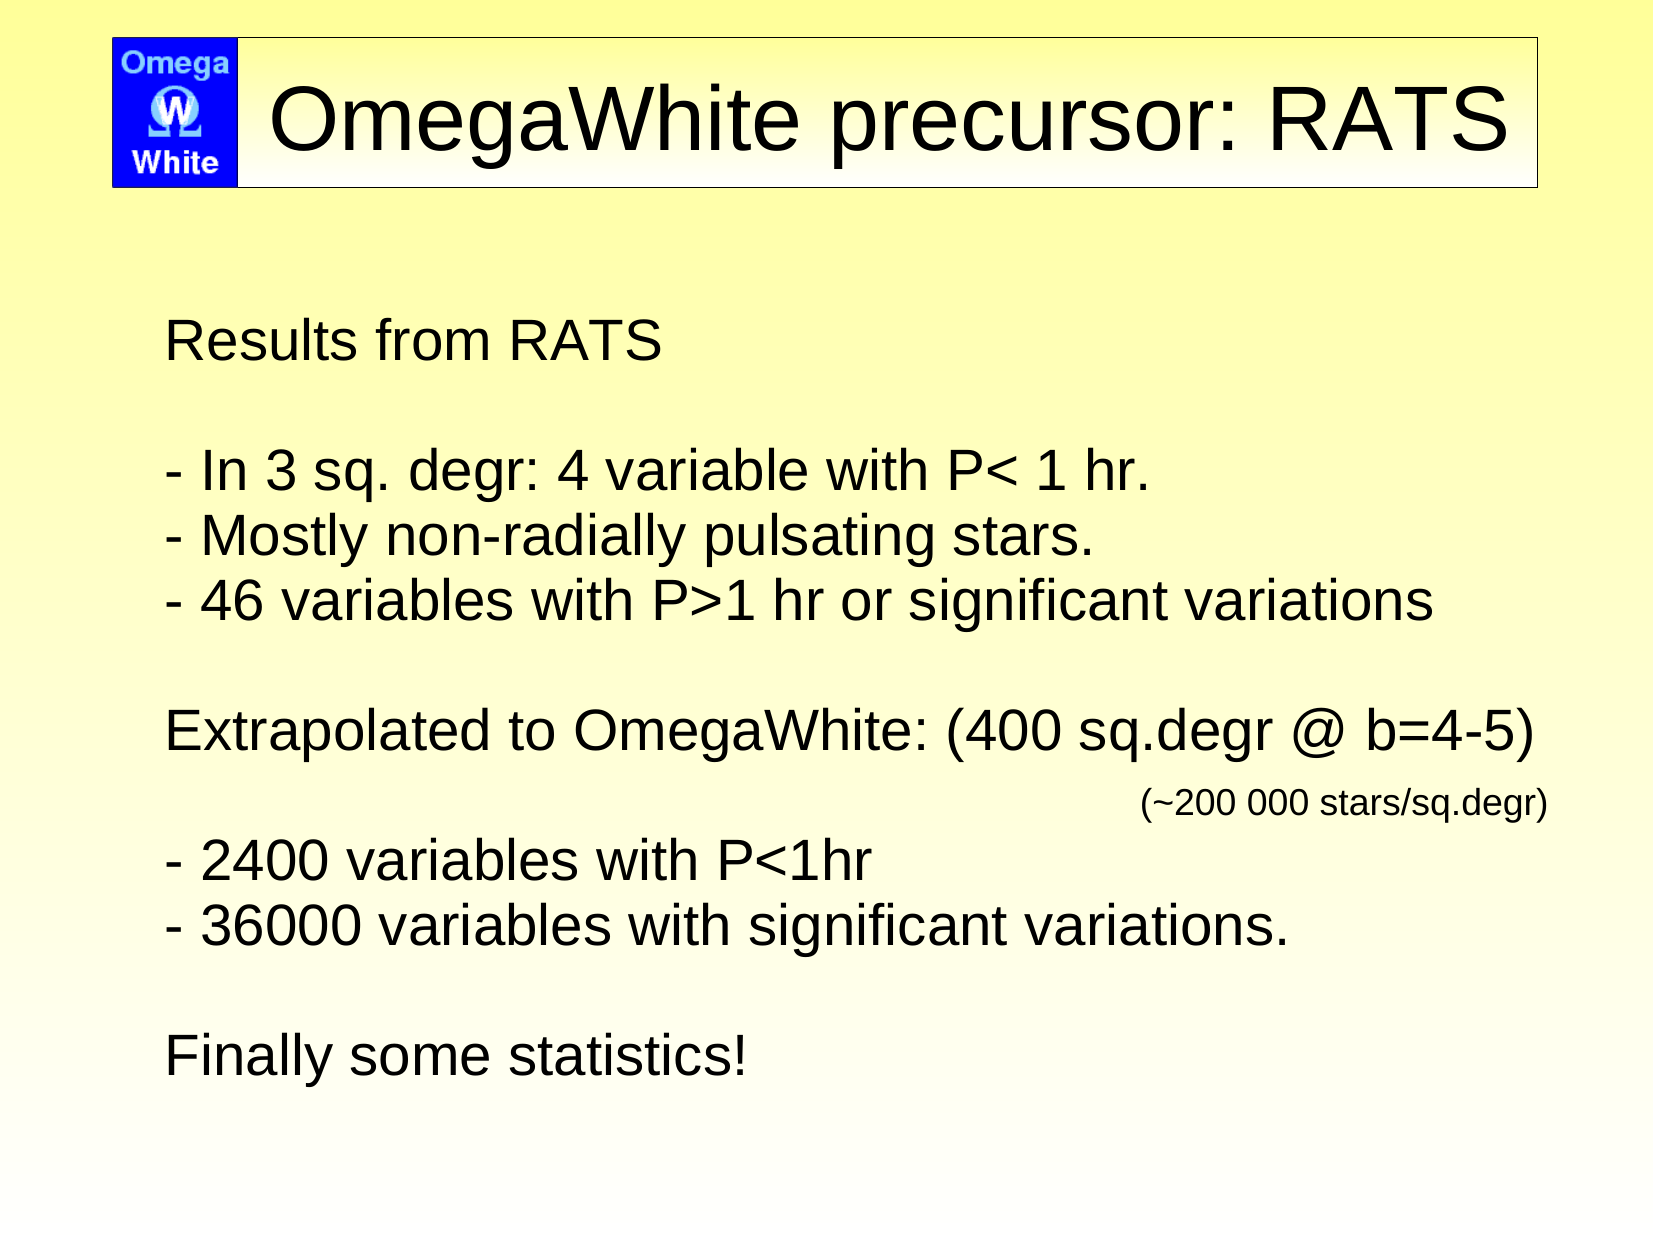

# OmegaWhite precursor: RATS
Results from RATS
- In 3 sq. degr: 4 variable with P< 1 hr.
- Mostly non-radially pulsating stars.
- 46 variables with P>1 hr or significant variations
Extrapolated to OmegaWhite: (400 sq.degr @ b=4-5)
													(~200 000 stars/sq.degr)
- 2400 variables with P<1hr
- 36000 variables with significant variations.
Finally some statistics!